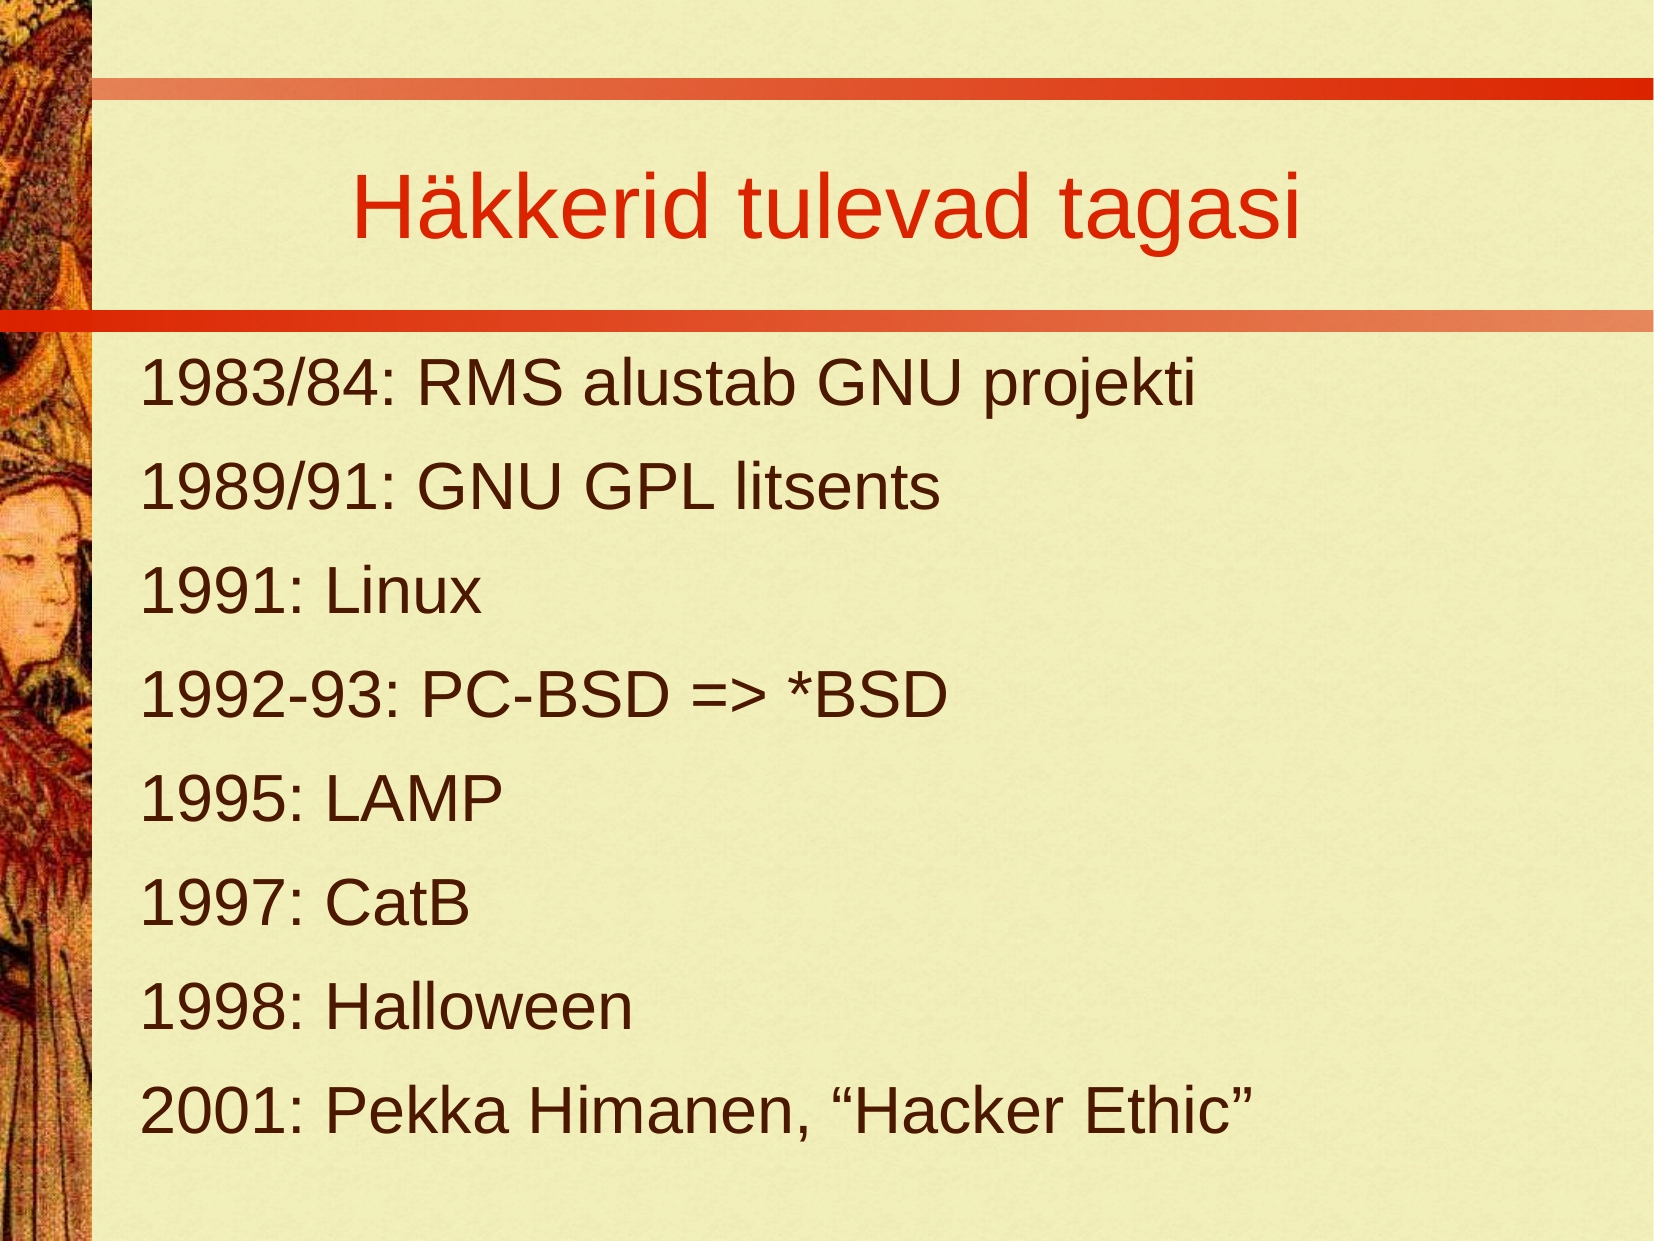

# Häkkerid tulevad tagasi
1983/84: RMS alustab GNU projekti
1989/91: GNU GPL litsents
1991: Linux
1992-93: PC-BSD => *BSD
1995: LAMP
1997: CatB
1998: Halloween
2001: Pekka Himanen, “Hacker Ethic”